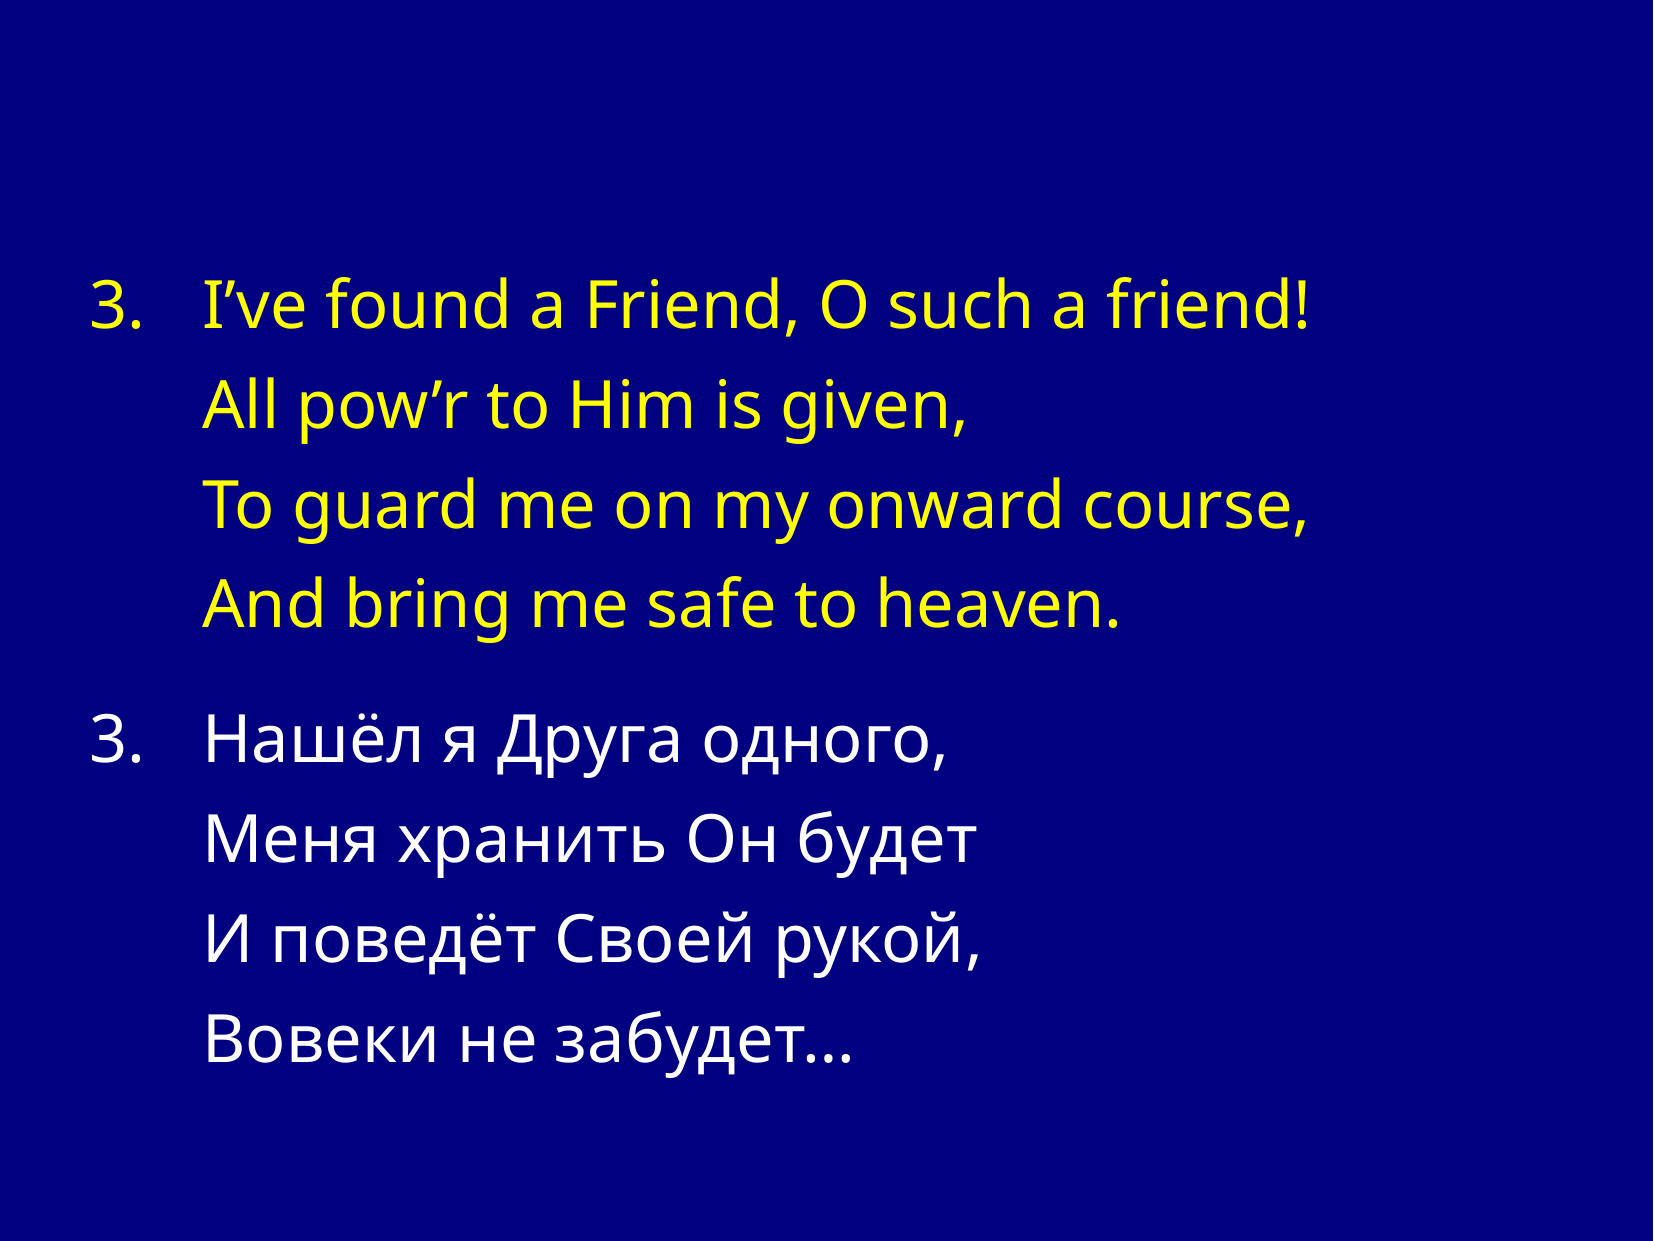

3.	I’ve found a Friend, O such a friend!
	All pow’r to Him is given,
	To guard me on my onward course,
	And bring me safe to heaven.
3.	Нашёл я Друга одного,
	Меня хранить Он будет
	И поведёт Своей рукой,
	Вовеки не забудет…